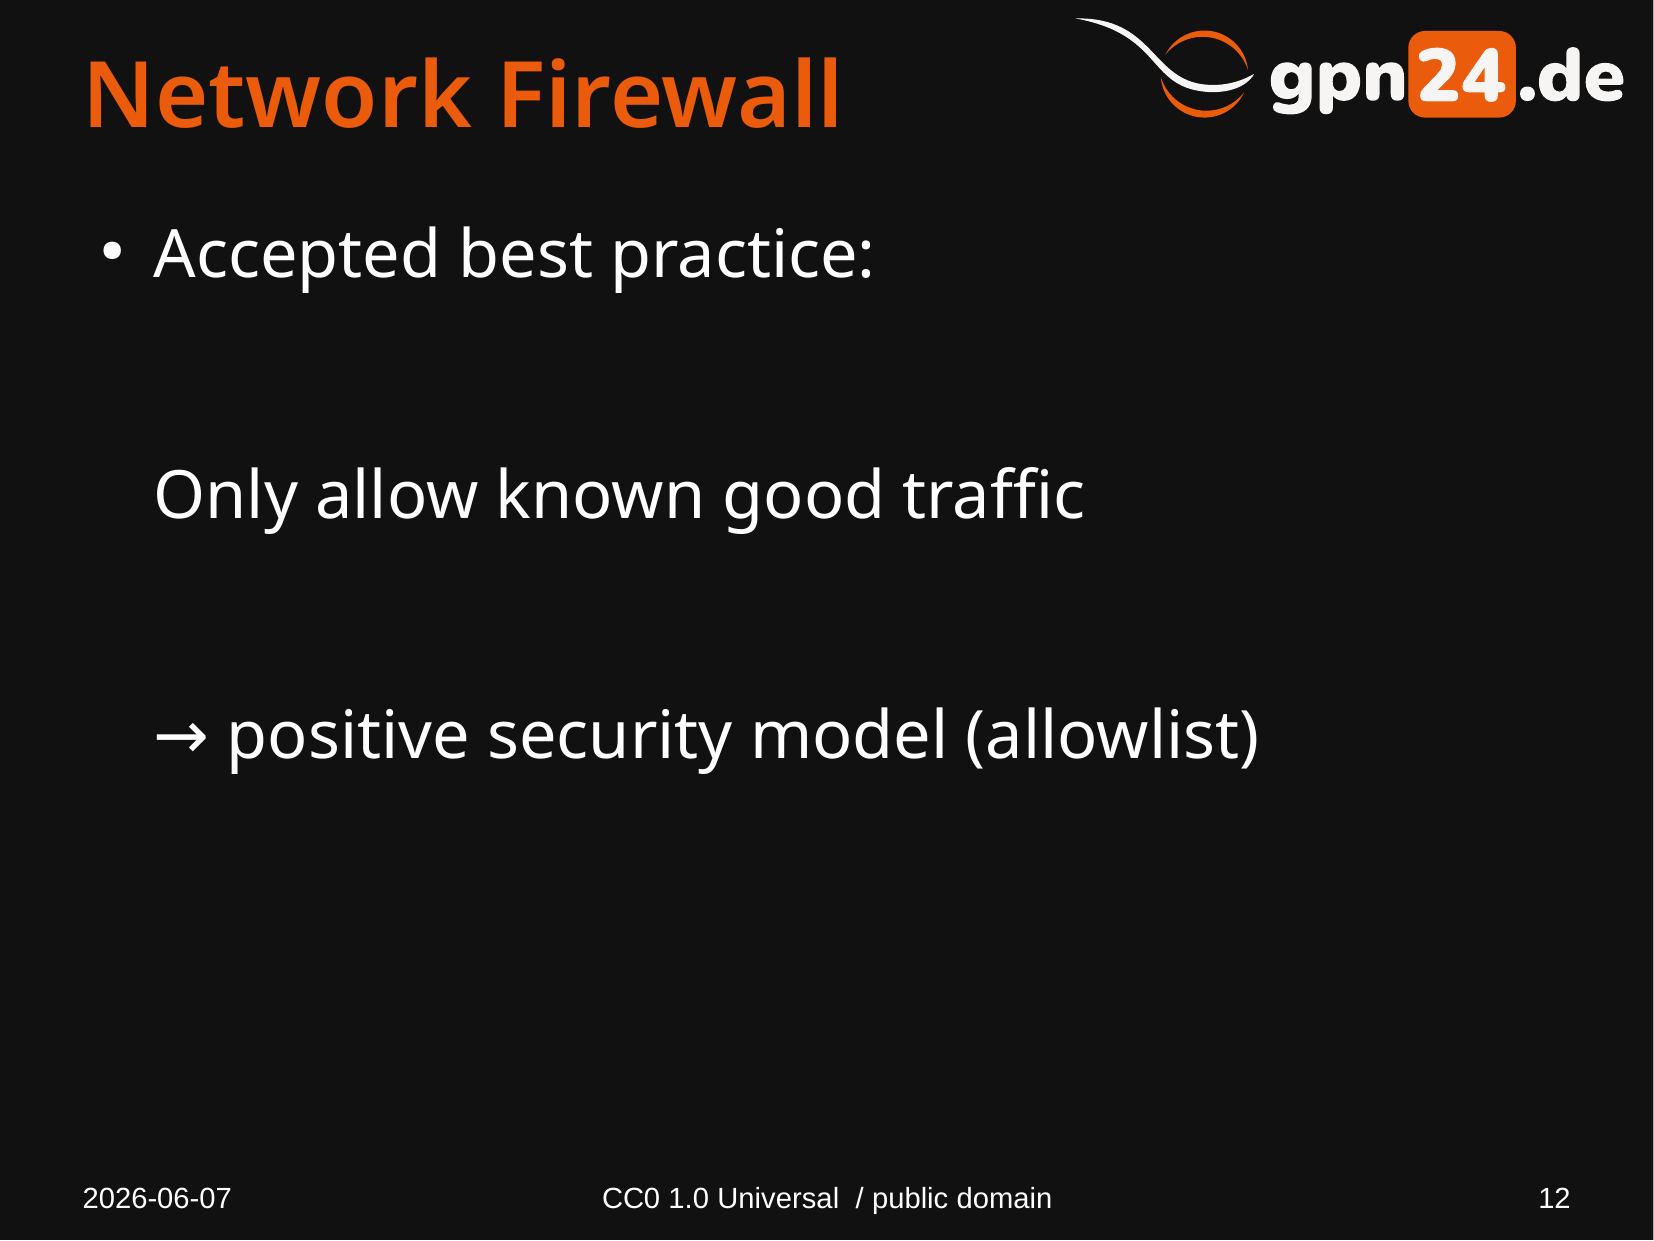

# Network Firewall
Accepted best practice:
Only allow known good traffic
→ positive security model (allowlist)
2026-06-07
CC0 1.0 Universal / public domain
12